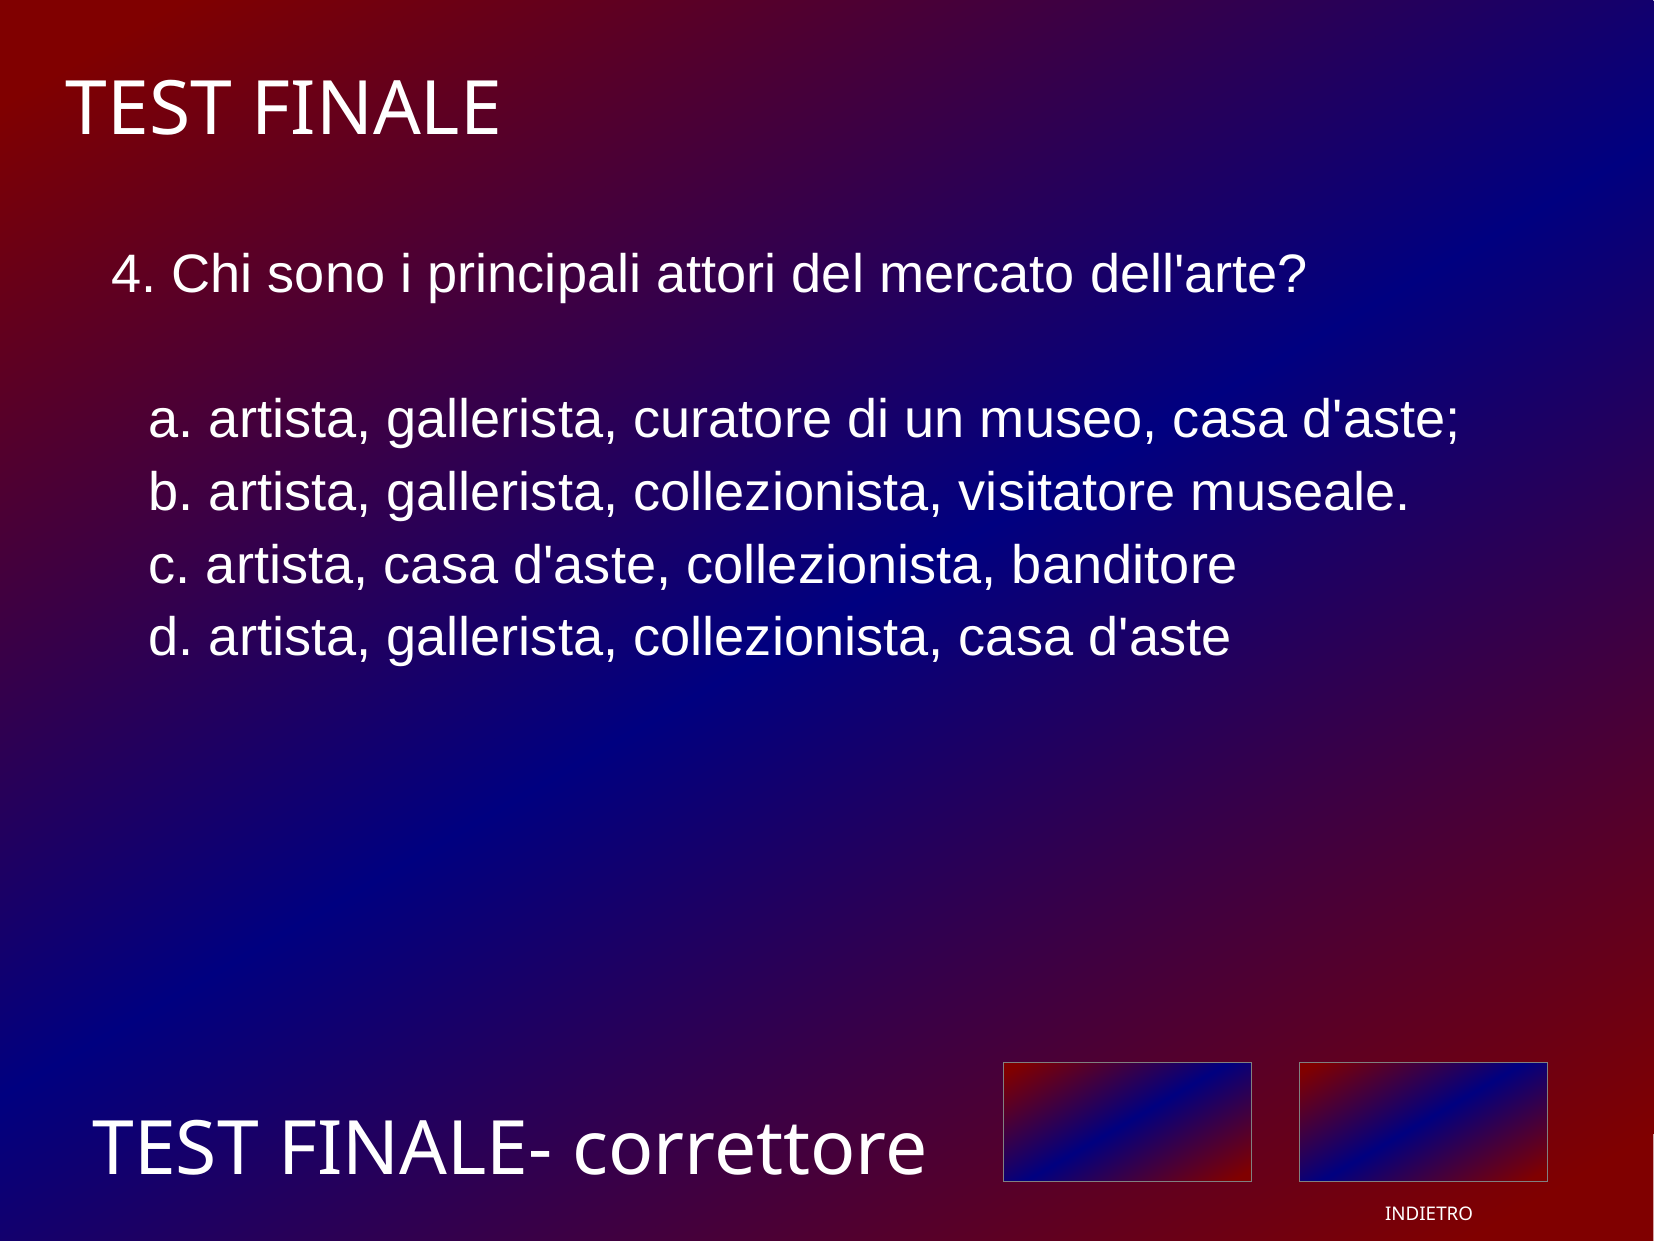

TEST FINALE
4. Chi sono i principali attori del mercato dell'arte?
a. artista, gallerista, curatore di un museo, casa d'aste;
b. artista, gallerista, collezionista, visitatore museale.
c. artista, casa d'aste, collezionista, banditore
d. artista, gallerista, collezionista, casa d'aste
TEST FINALE- correttore
INDIETRO